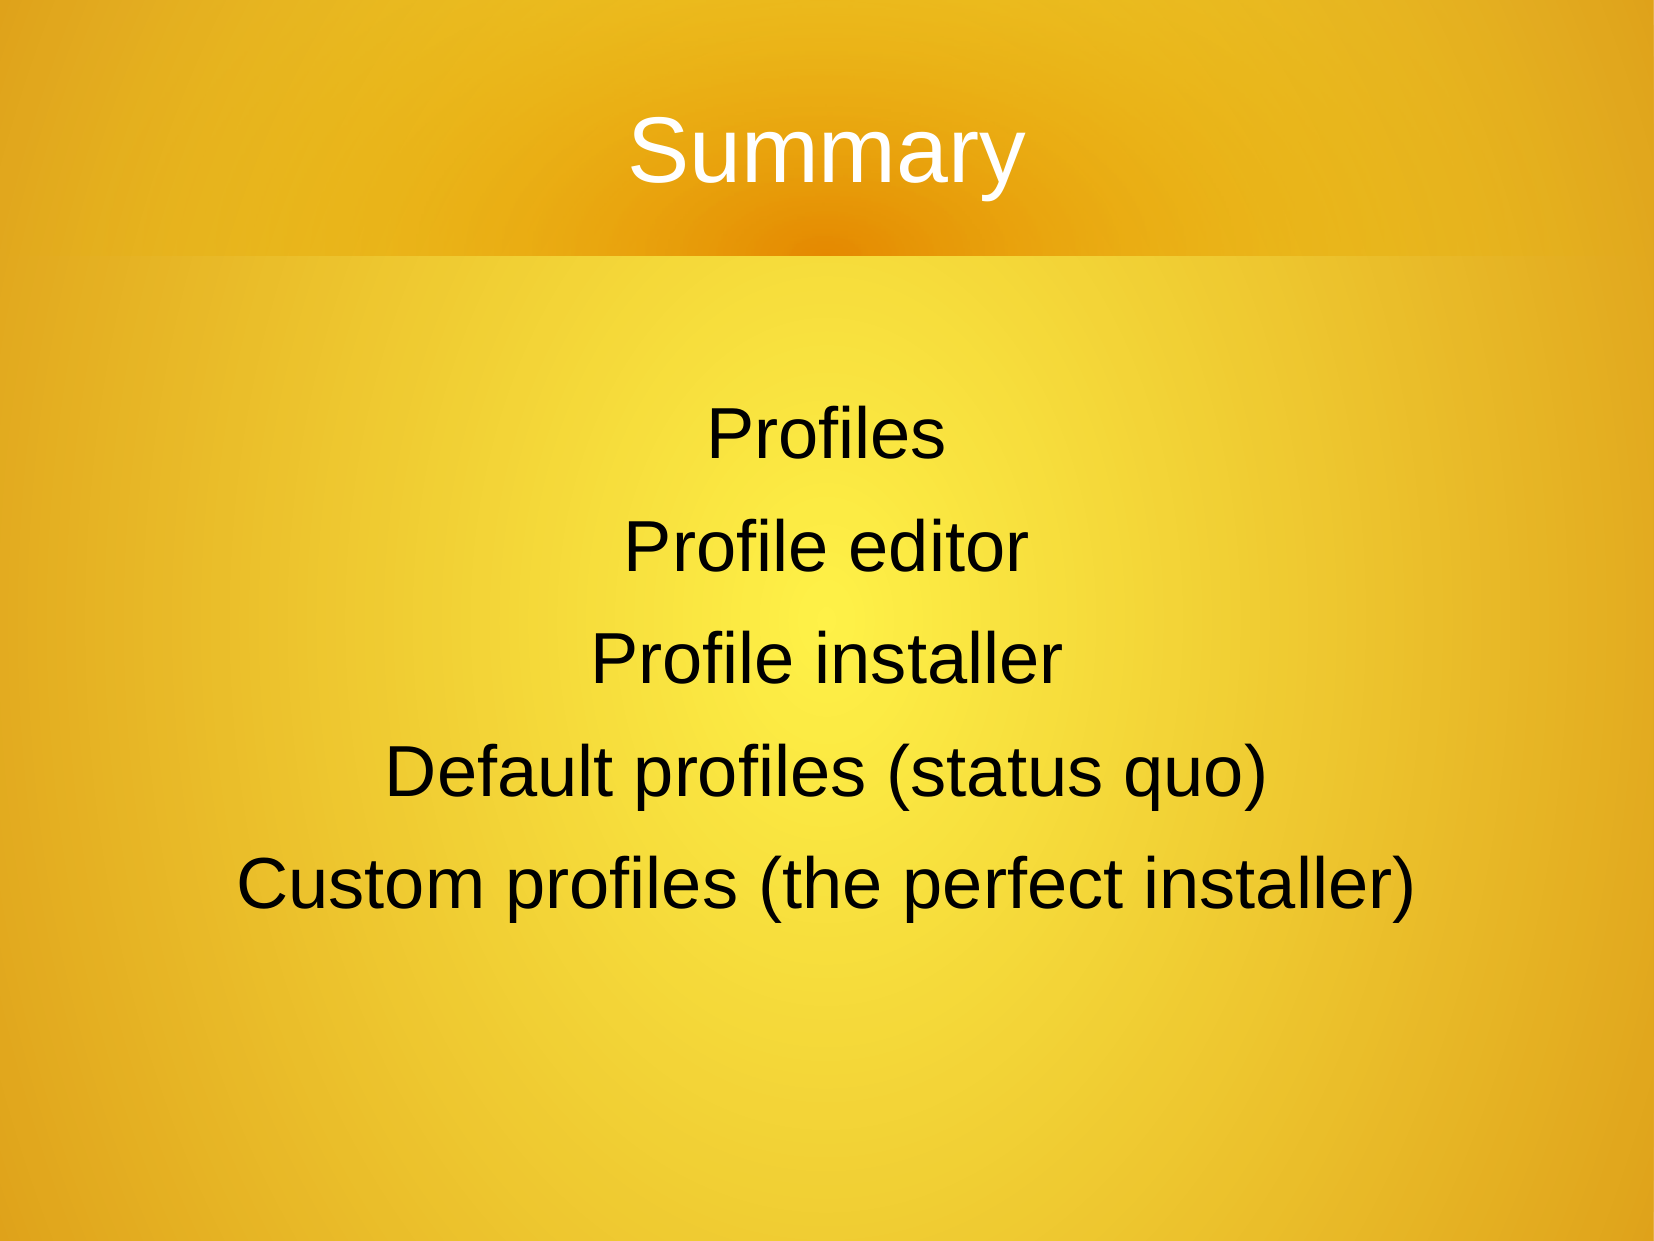

# Summary
Profiles
Profile editor
Profile installer
Default profiles (status quo)
Custom profiles (the perfect installer)